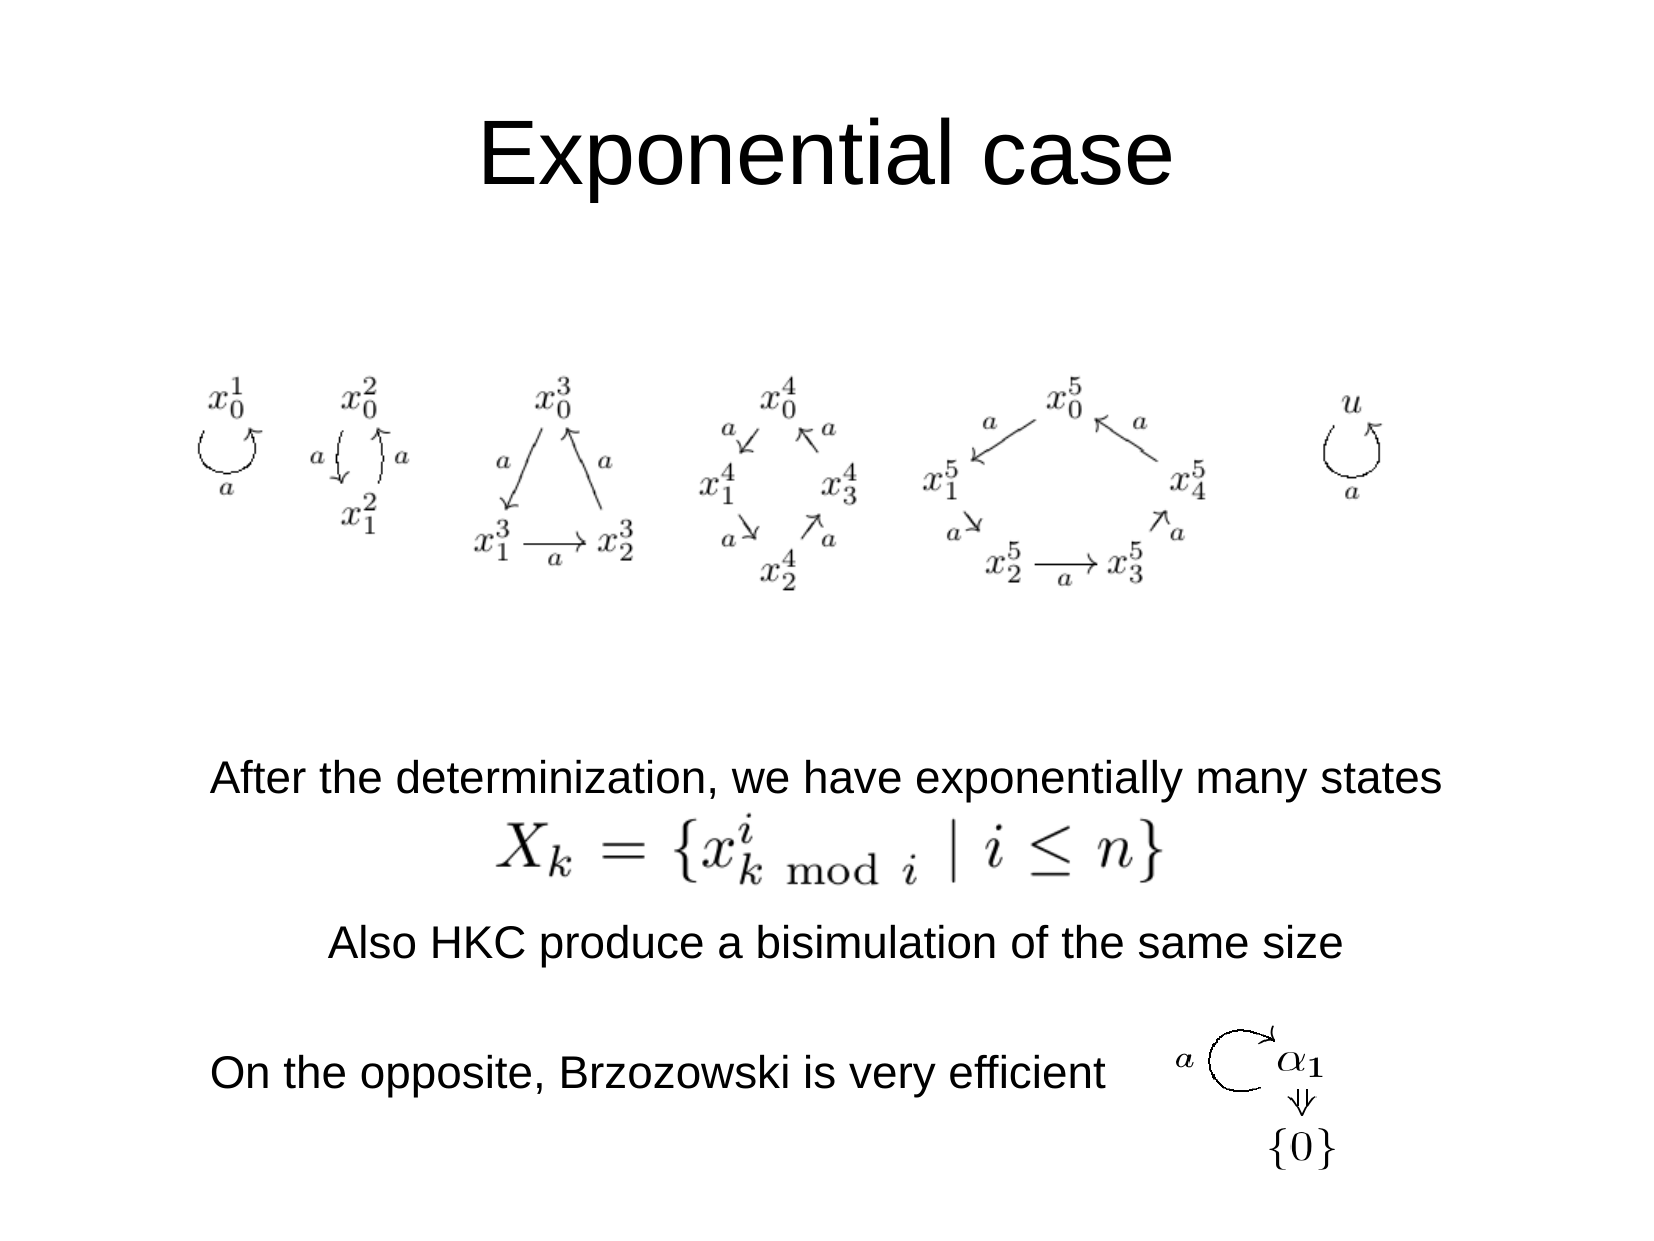

# Exponential case
After the determinization, we have exponentially many states
Also HKC produce a bisimulation of the same size
On the opposite, Brzozowski is very efficient